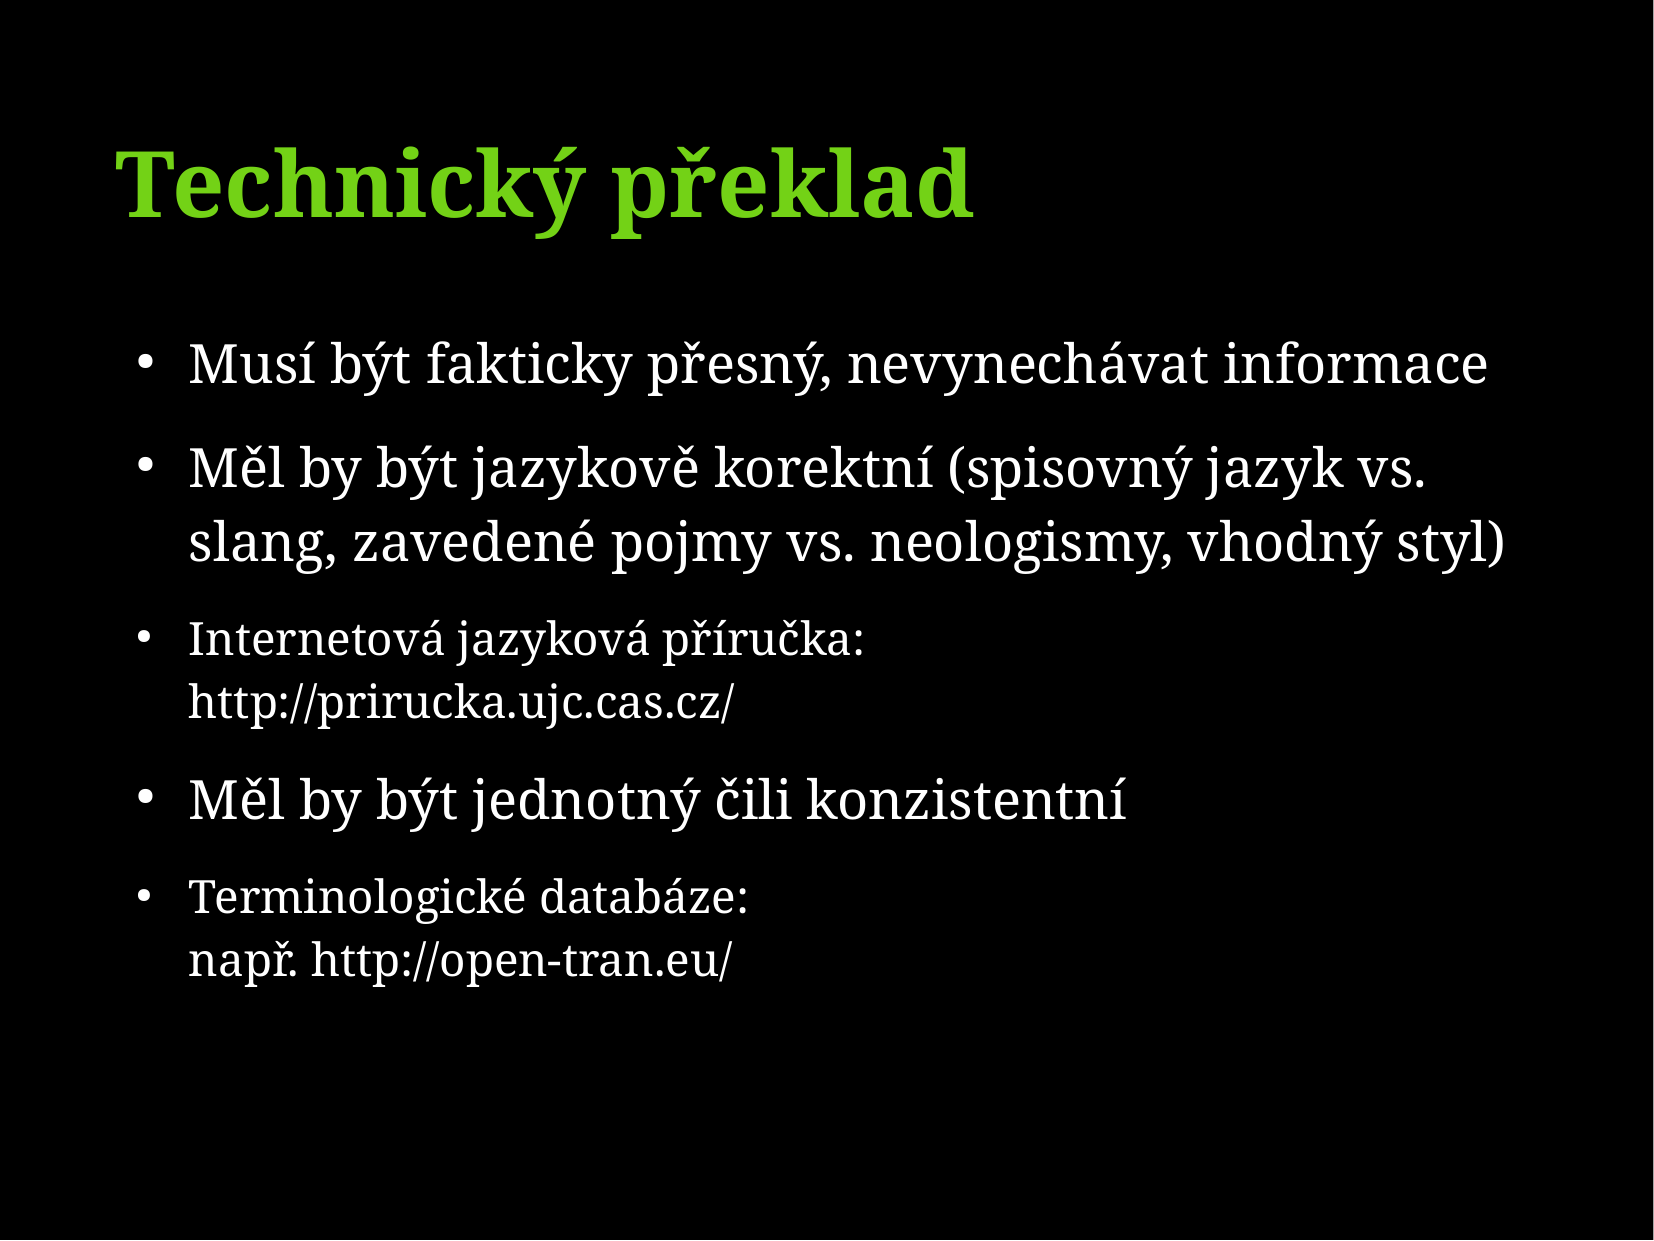

# Technický překlad
Musí být fakticky přesný, nevynechávat informace
Měl by být jazykově korektní (spisovný jazyk vs. slang, zavedené pojmy vs. neologismy, vhodný styl)
Internetová jazyková příručka:
http://prirucka.ujc.cas.cz/
Měl by být jednotný čili konzistentní
Terminologické databáze:
např. http://open-tran.eu/